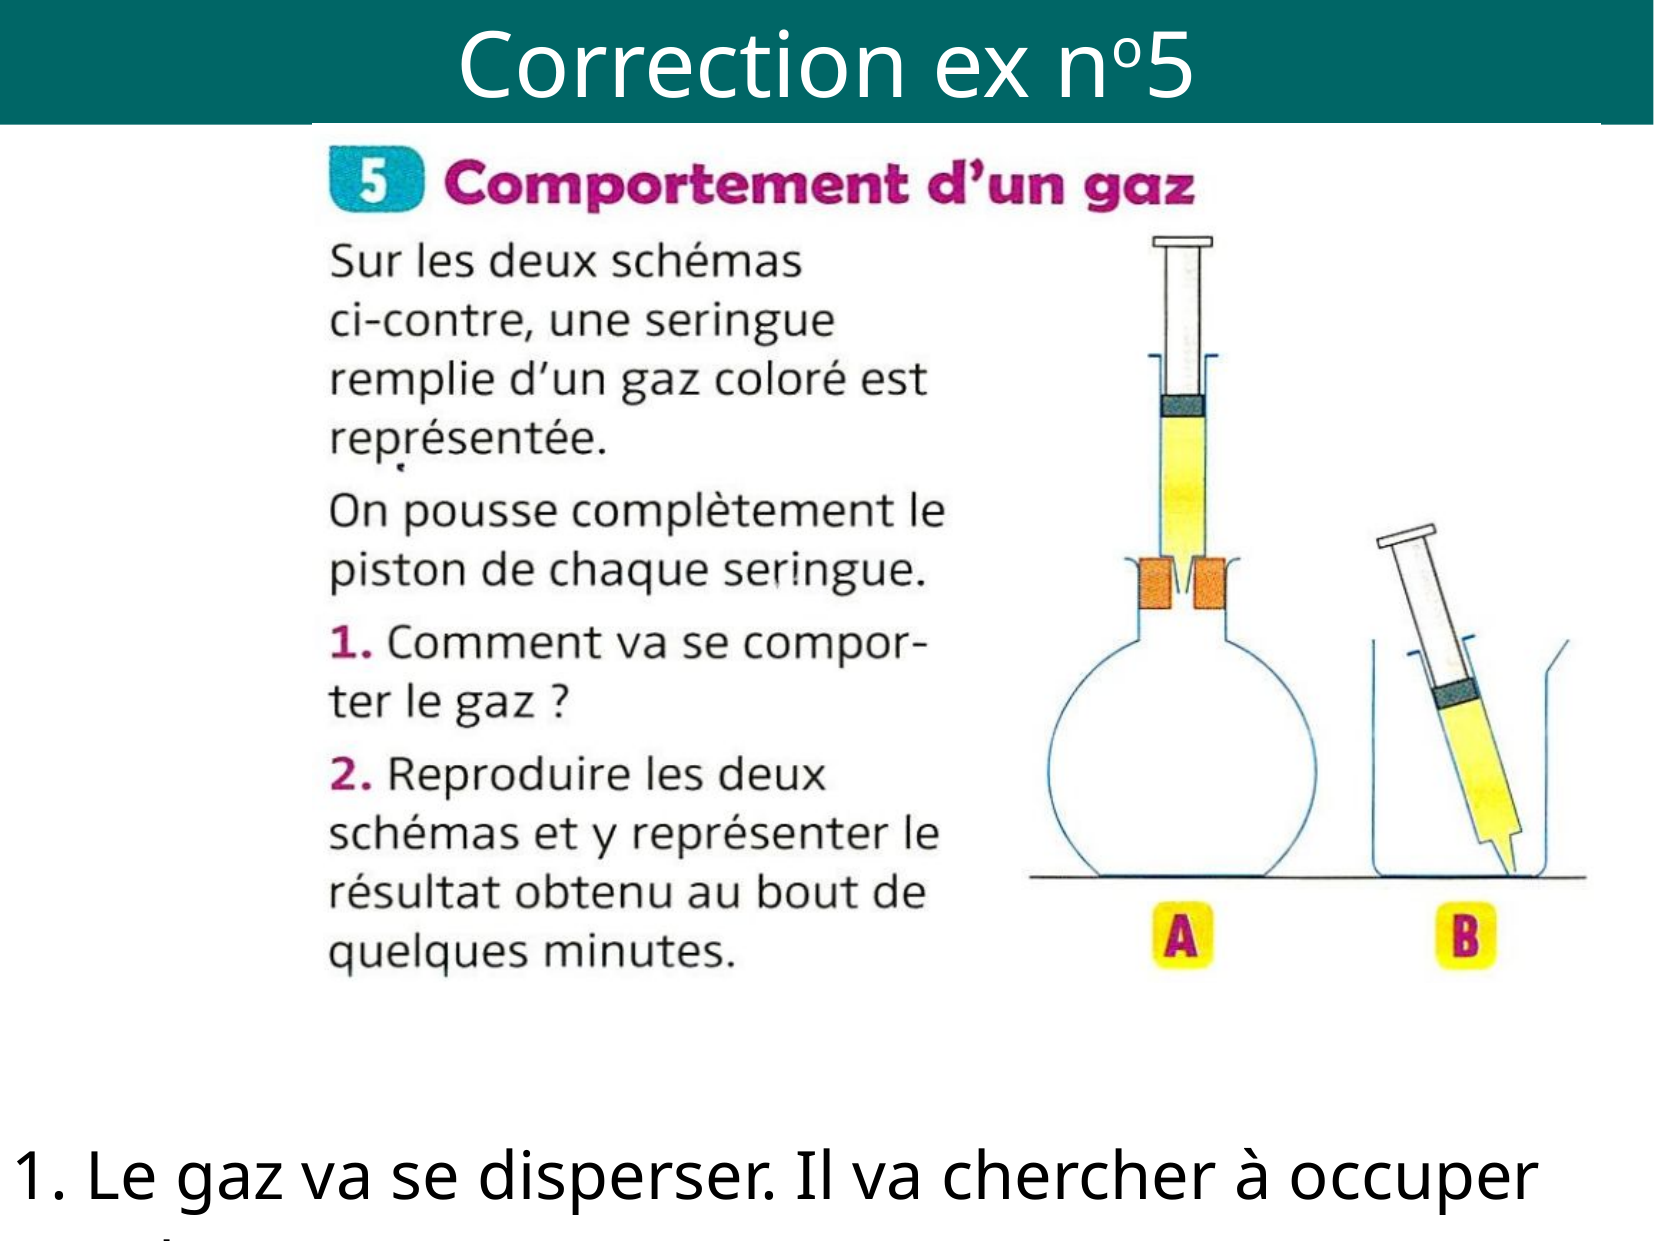

# Correction ex no5
1. Le gaz va se disperser. Il va chercher à occuper tout l’espace.